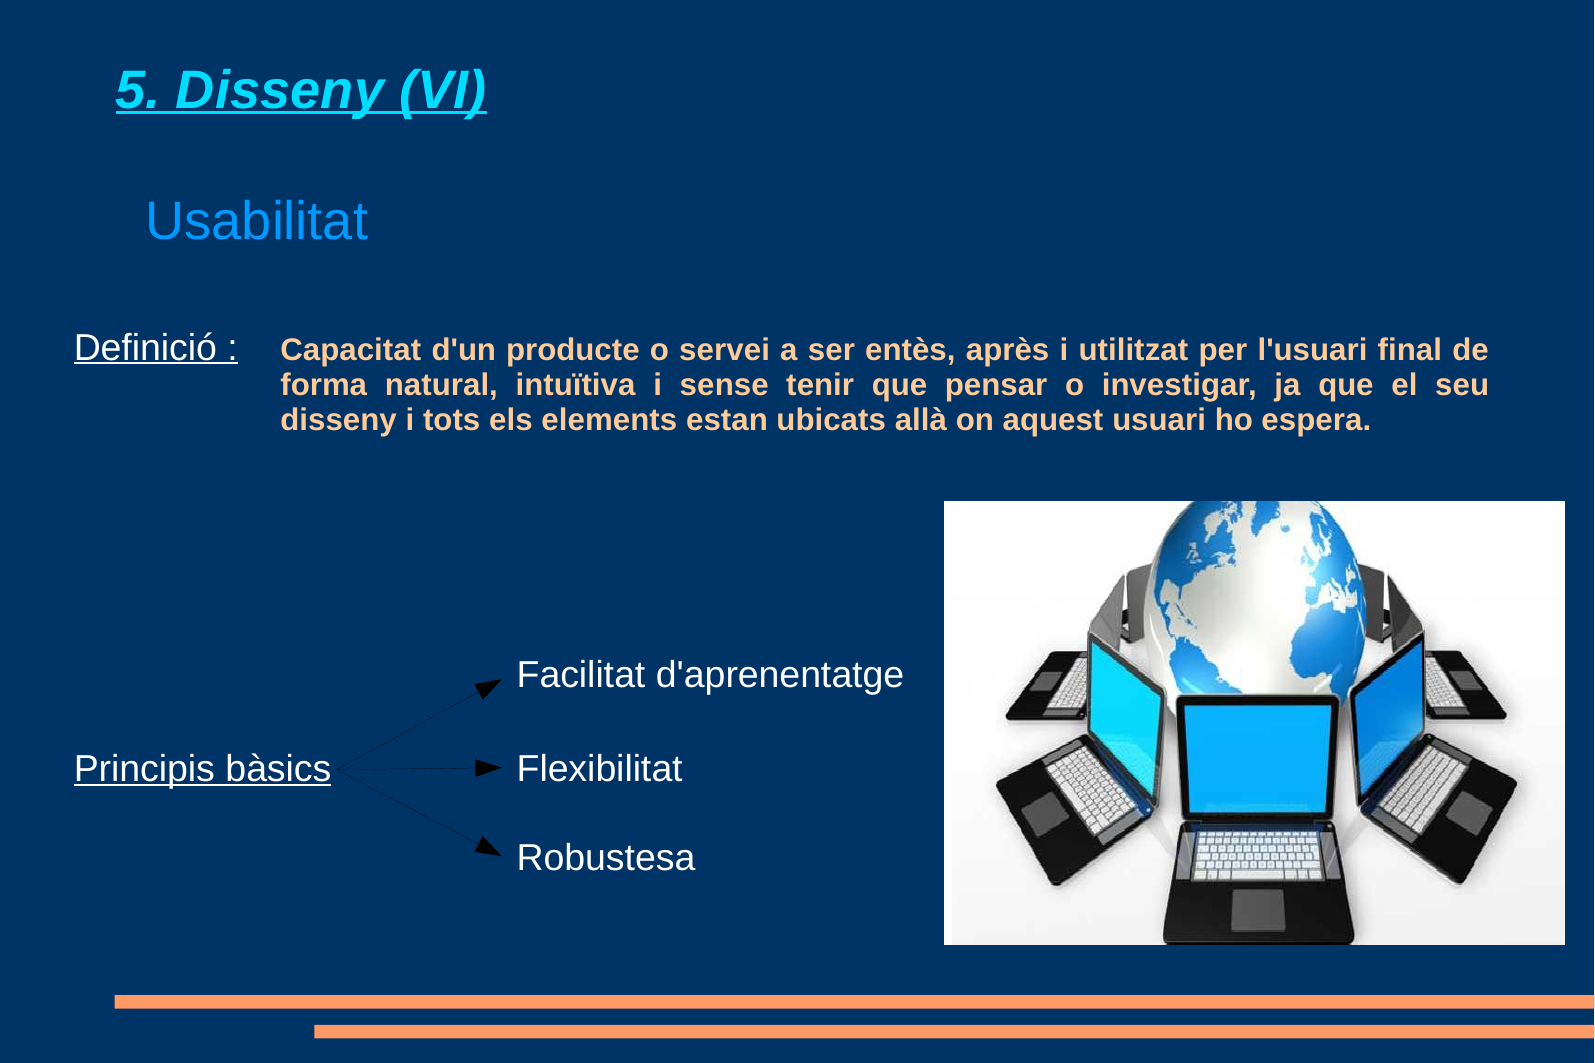

# 5. Disseny (VI)
Usabilitat
Definició :
Capacitat d'un producte o servei a ser entès, après i utilitzat per l'usuari final de forma natural, intuïtiva i sense tenir que pensar o investigar, ja que el seu disseny i tots els elements estan ubicats allà on aquest usuari ho espera.
Facilitat d'aprenentatge
Principis bàsics
Flexibilitat
Robustesa